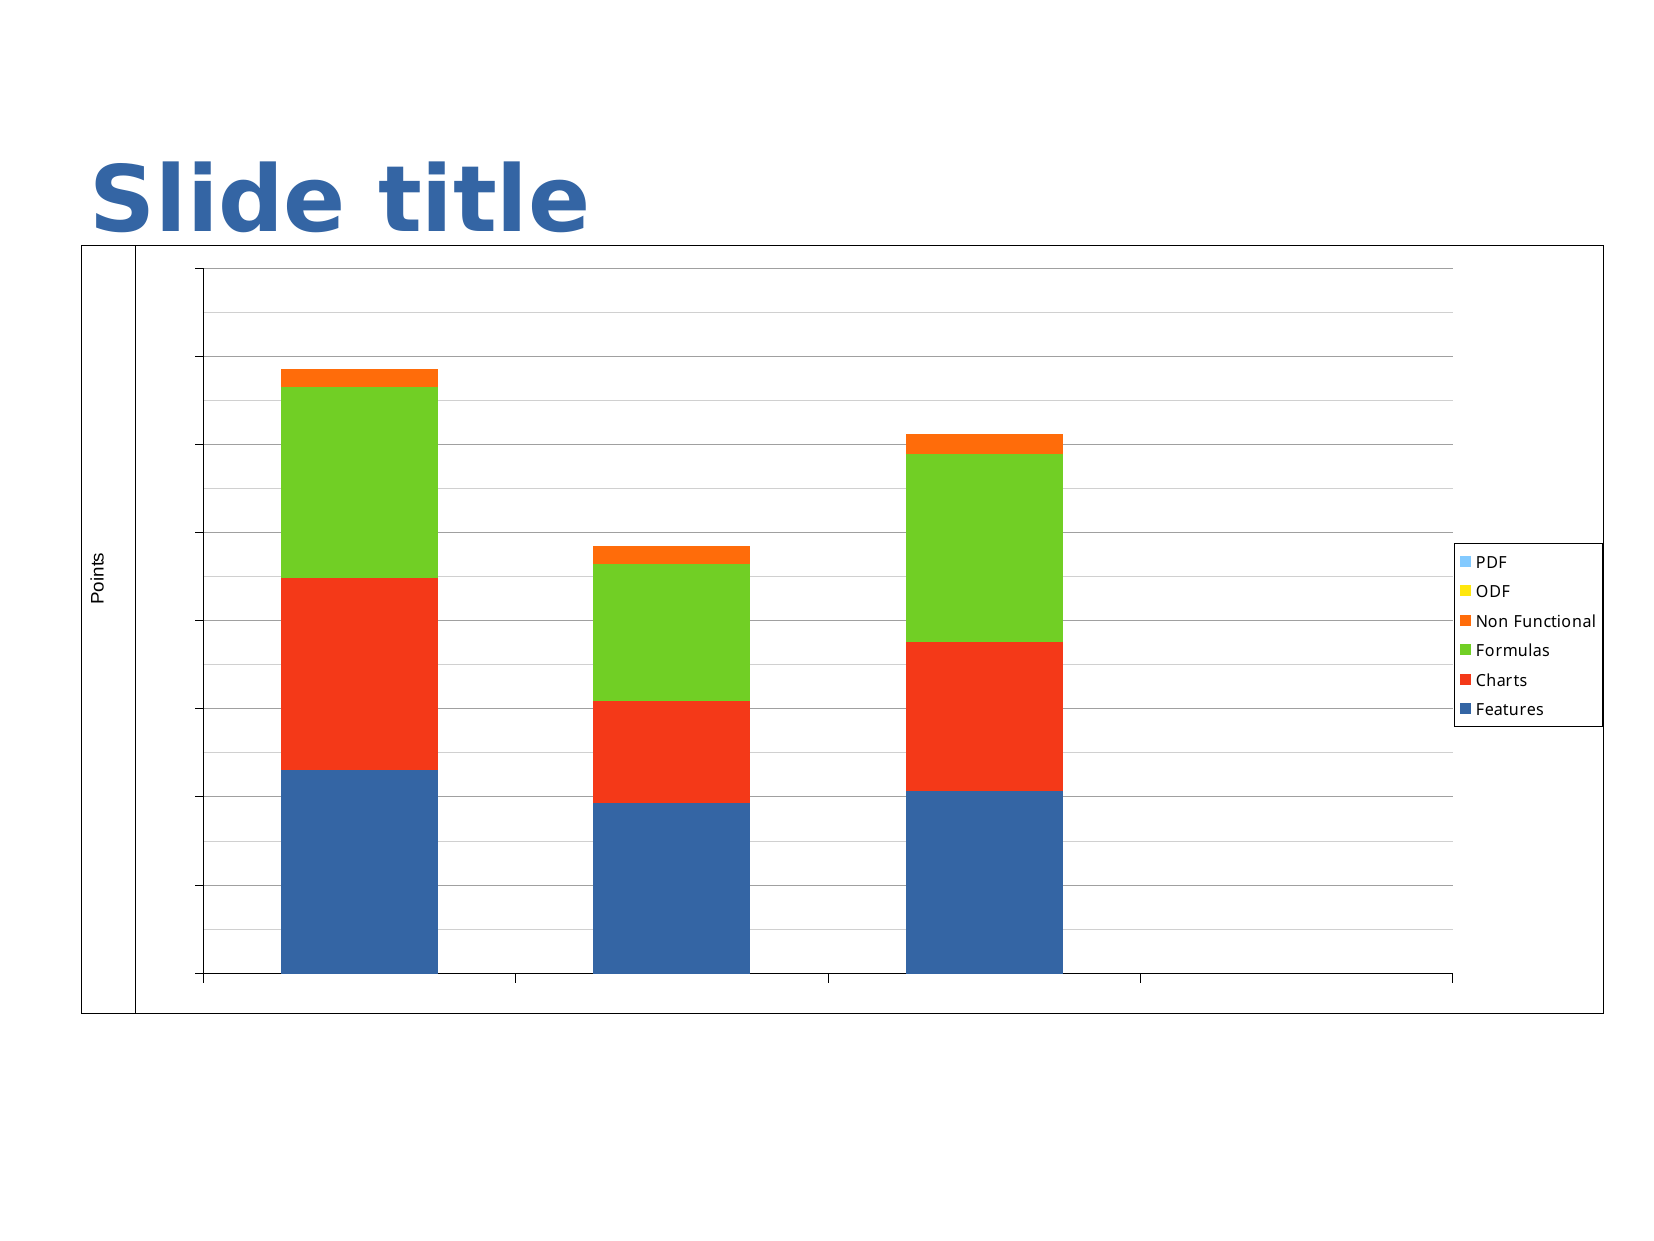

Slide title
### Chart
| Category | Features | Charts | Formulas | Non Functional | ODF | PDF |
|---|---|---|---|---|---|---|
| Harmattan Office | 1154.0 | 1093.0 | 1082.0 | 94.0 | None | None |
| C1 | 969.0 | 575.0 | 780.0 | 94.0 | None | None |
| C2 | 1034.0 | 848.0 | 1068.0 | 104.0 | None | None |
| C3 | None | None | None | None | None | None |